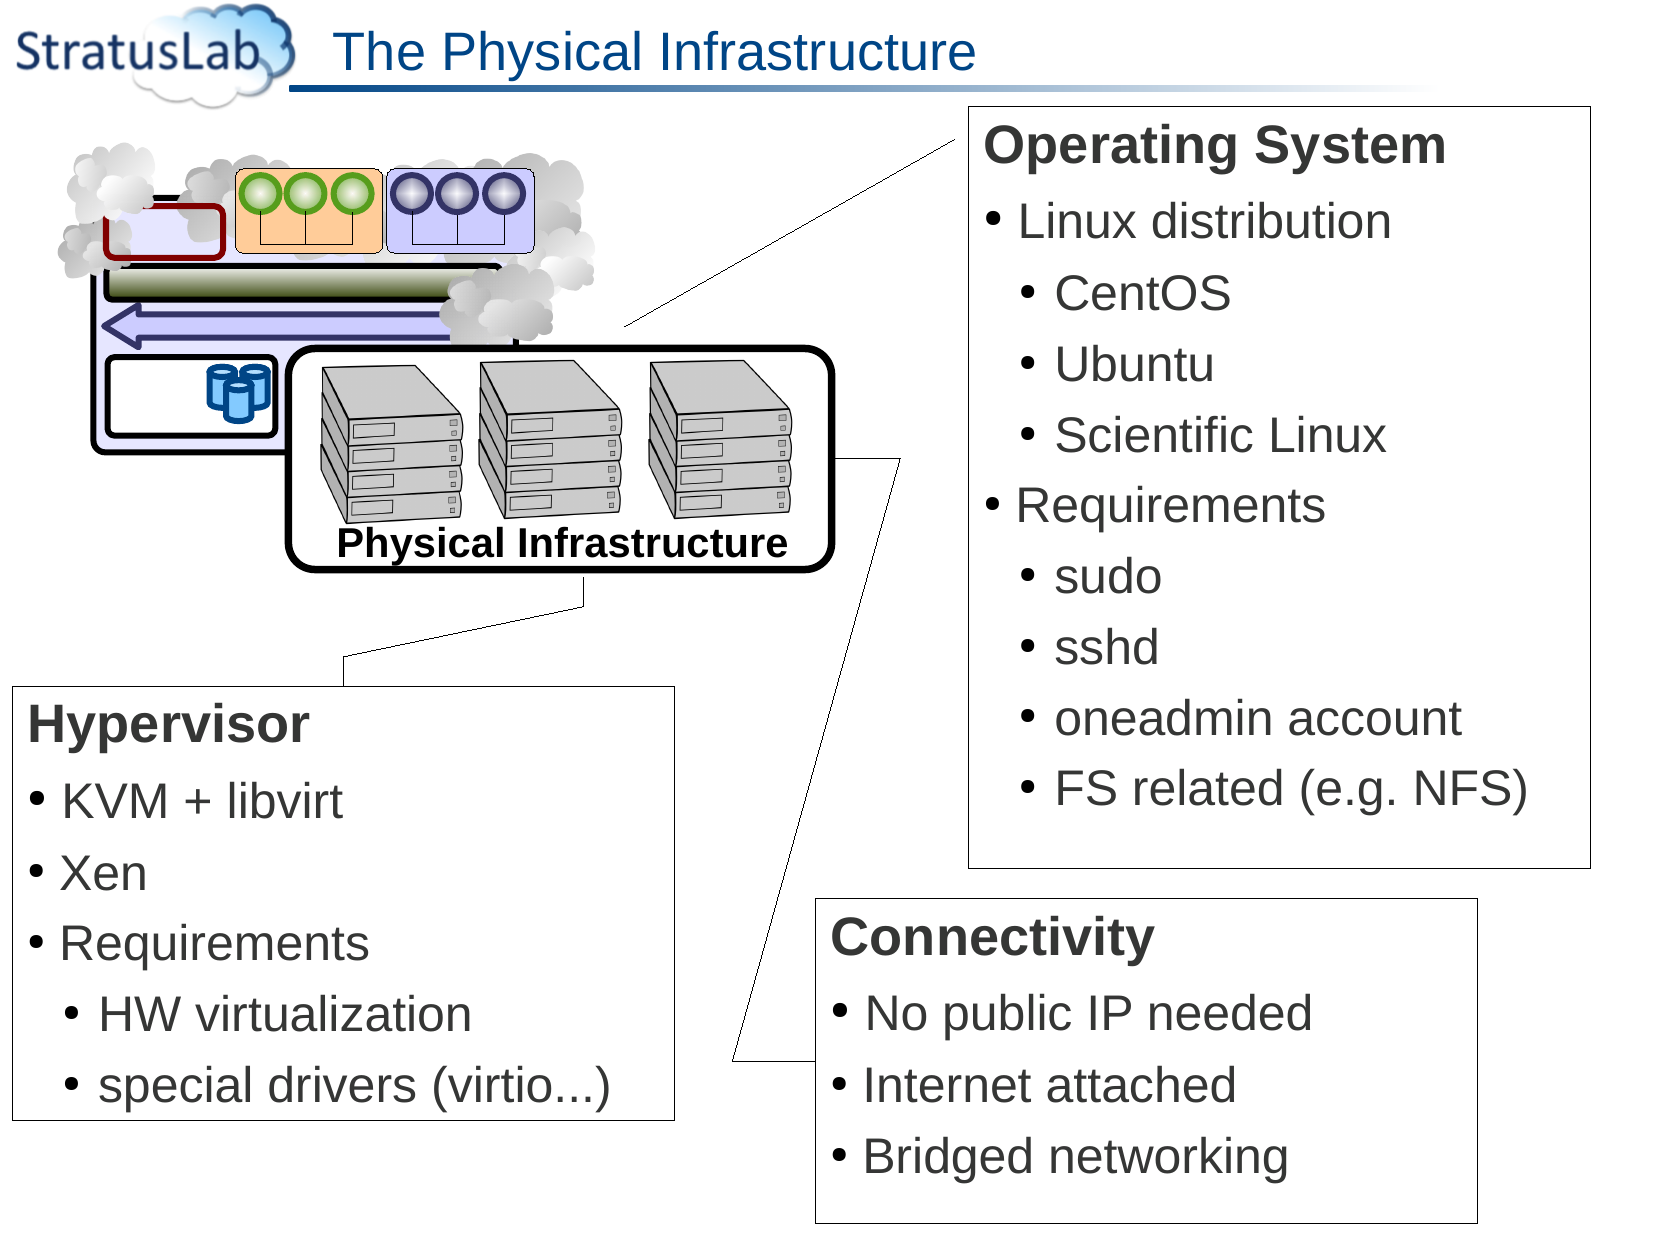

The Physical Infrastructure
Operating System
 Linux distribution
CentOS
Ubuntu
Scientific Linux
 Requirements
sudo
sshd
oneadmin account
FS related (e.g. NFS)
Physical Infrastructure
Hypervisor
 KVM + libvirt
 Xen
 Requirements
HW virtualization
special drivers (virtio...)
Connectivity
 No public IP needed
 Internet attached
 Bridged networking